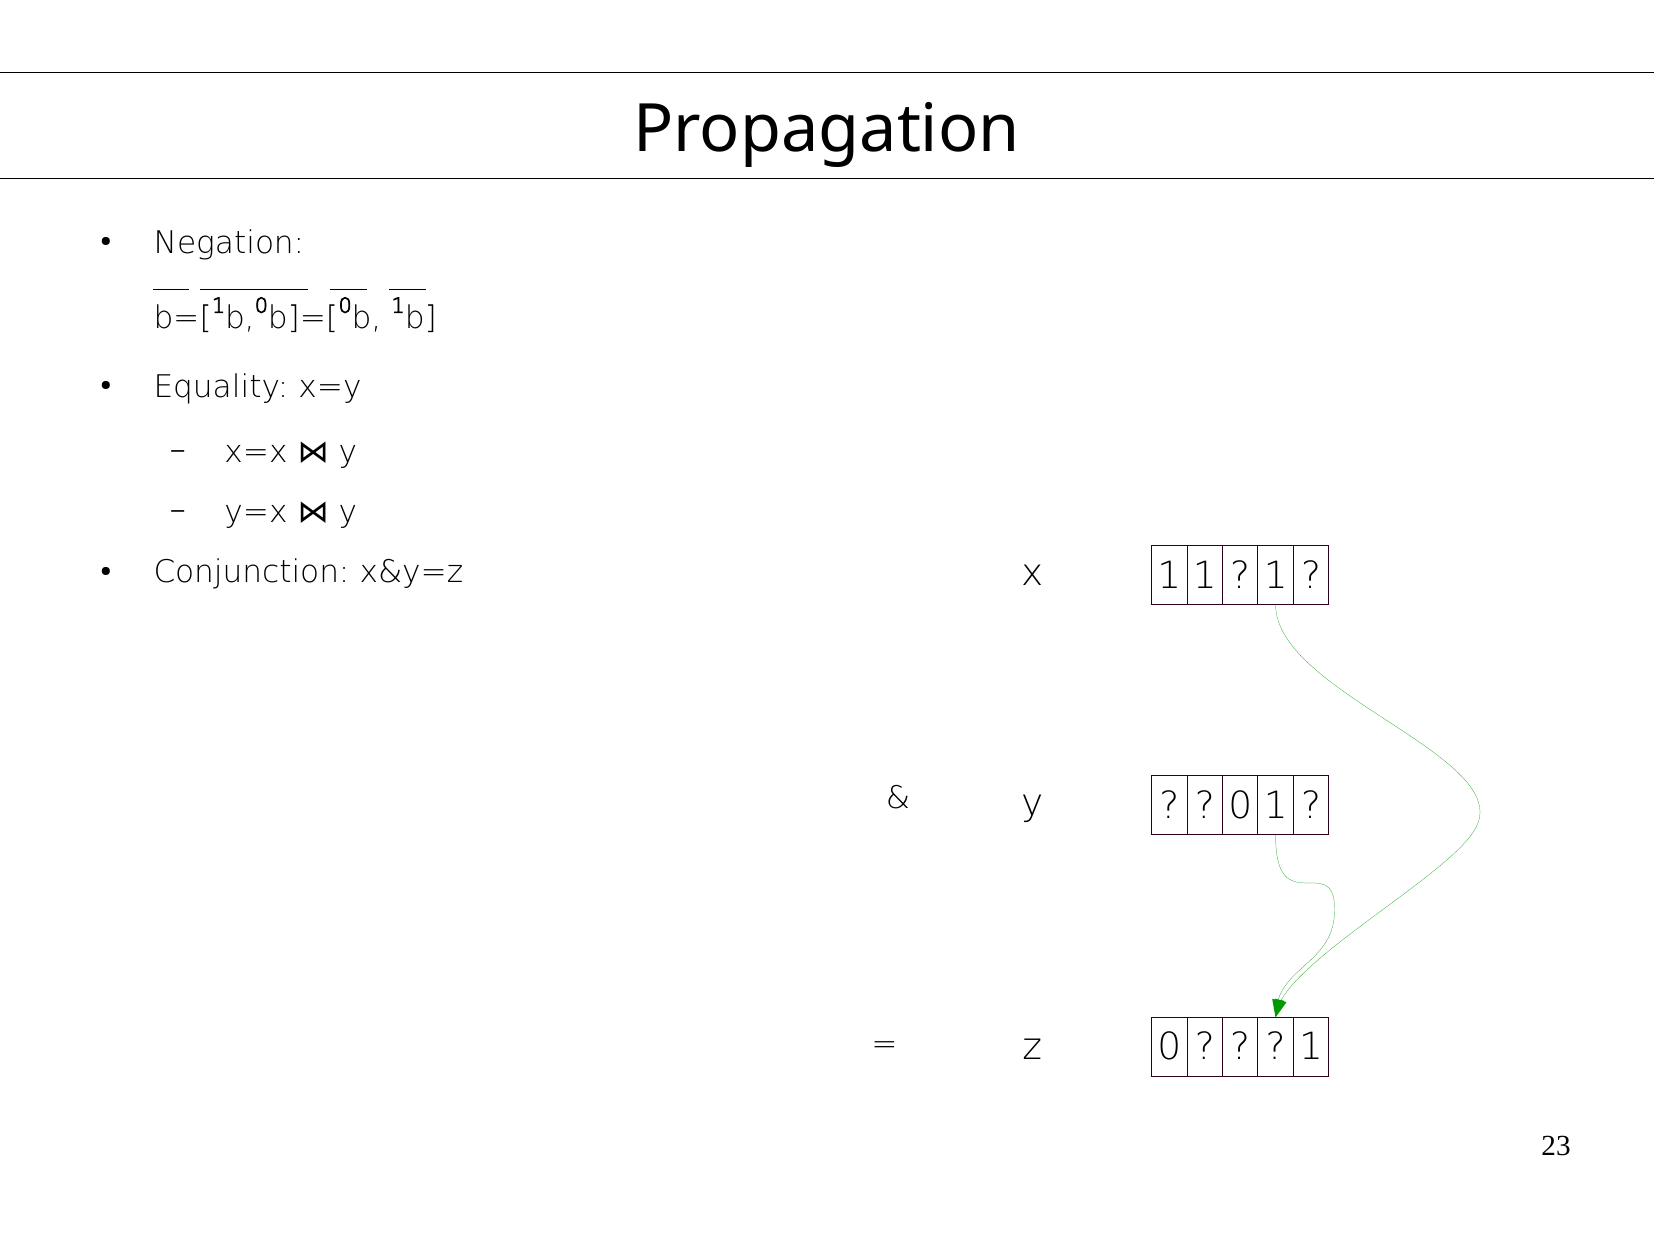

And from now on I'm not gonna show the zeroed and oned vectors, I'll write the domains like this, but When I write this, I am actually talking about the two vectors.
So we have these domains. We'll start by what this constraint is going to propagate INSIDE THE DOMAIN z.
Where the two conjuncts are known to be BOTH one, then we want the oned vector to be set at one.
Propagation
# Negation:
b=[1b,0b]=[0b, 1b]
Equality: x=y
x=x ⋈ y
y=x ⋈ y
Conjunction: x&y=z
x
1
1
?
1
?
y
?
?
0
1
?
&
0
?
?
?
1
z
=
23